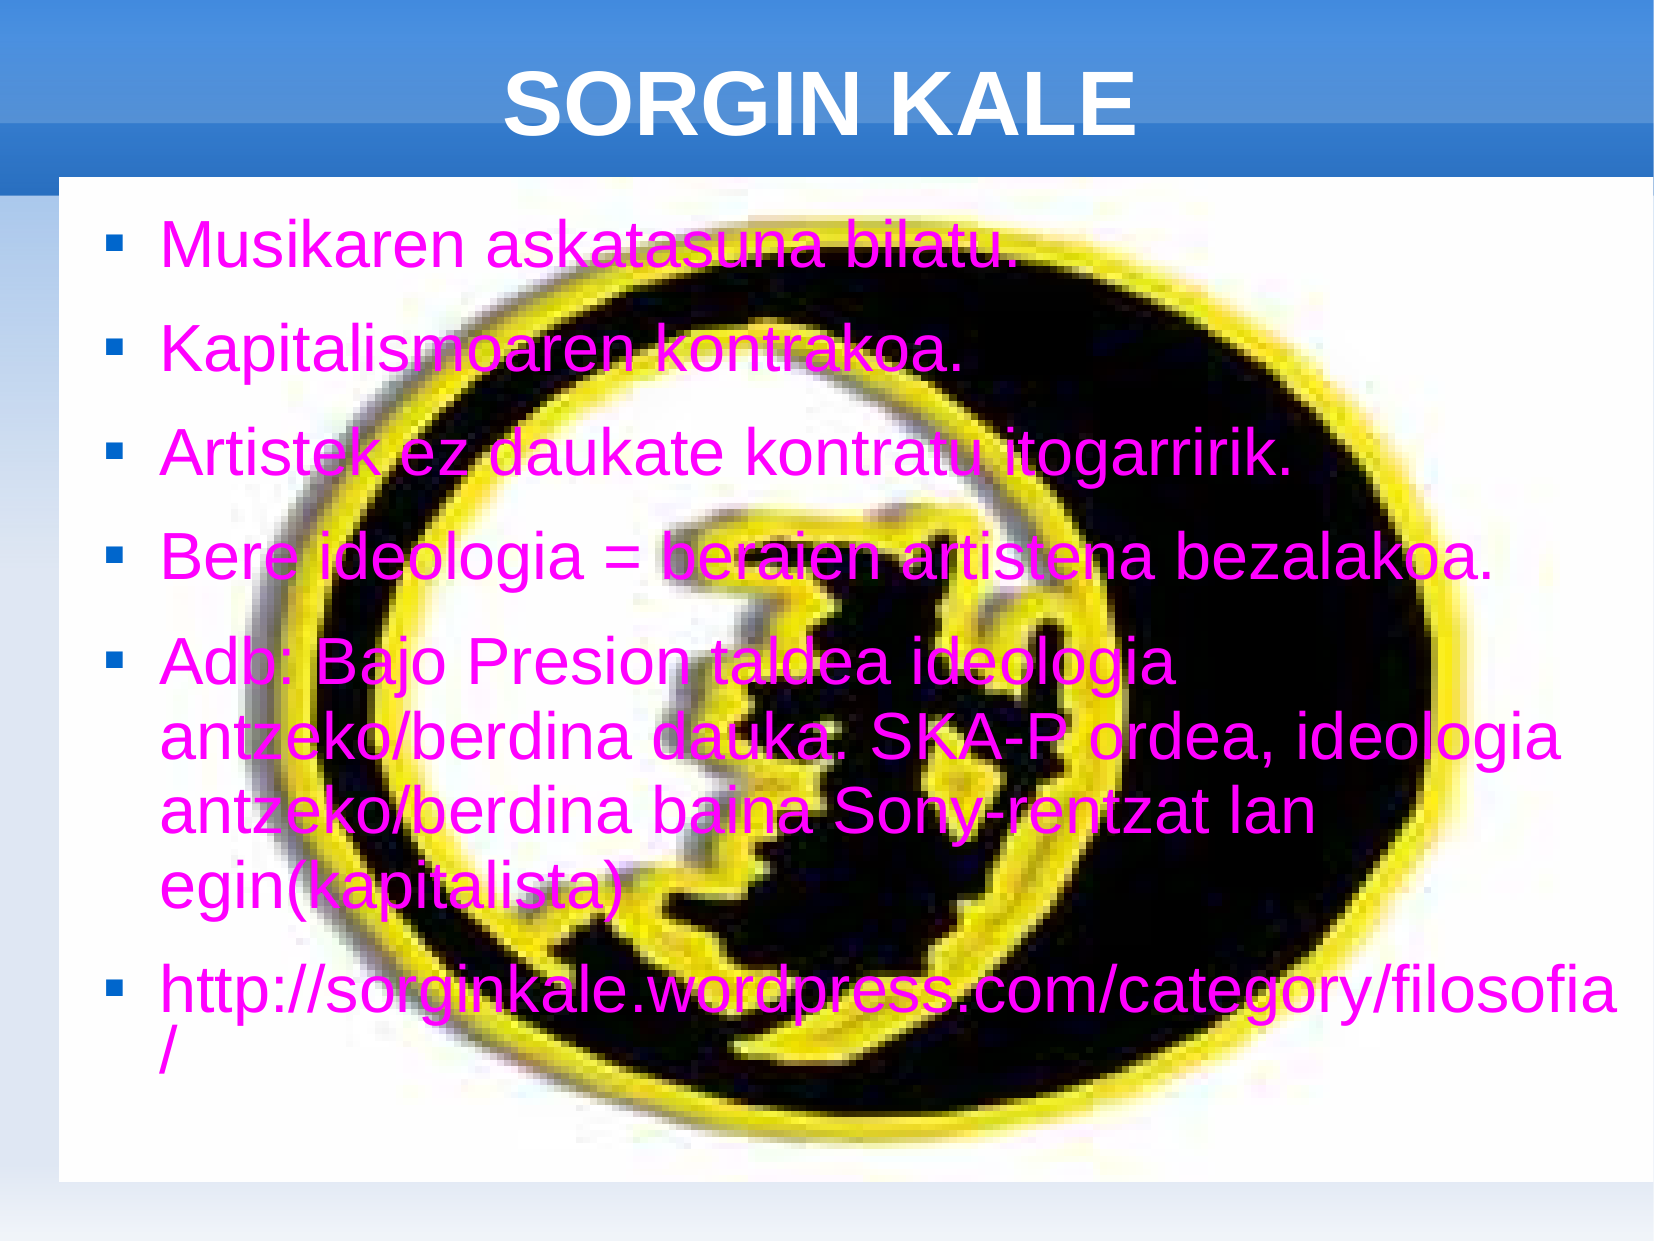

# SORGIN KALE
Musikaren askatasuna bilatu.
Kapitalismoaren kontrakoa.
Artistek ez daukate kontratu itogarririk.
Bere ideologia = beraien artistena bezalakoa.
Adb: Bajo Presion taldea ideologia antzeko/berdina dauka. SKA-P ordea, ideologia antzeko/berdina baina Sony-rentzat lan egin(kapitalista)
http://sorginkale.wordpress.com/category/filosofia/